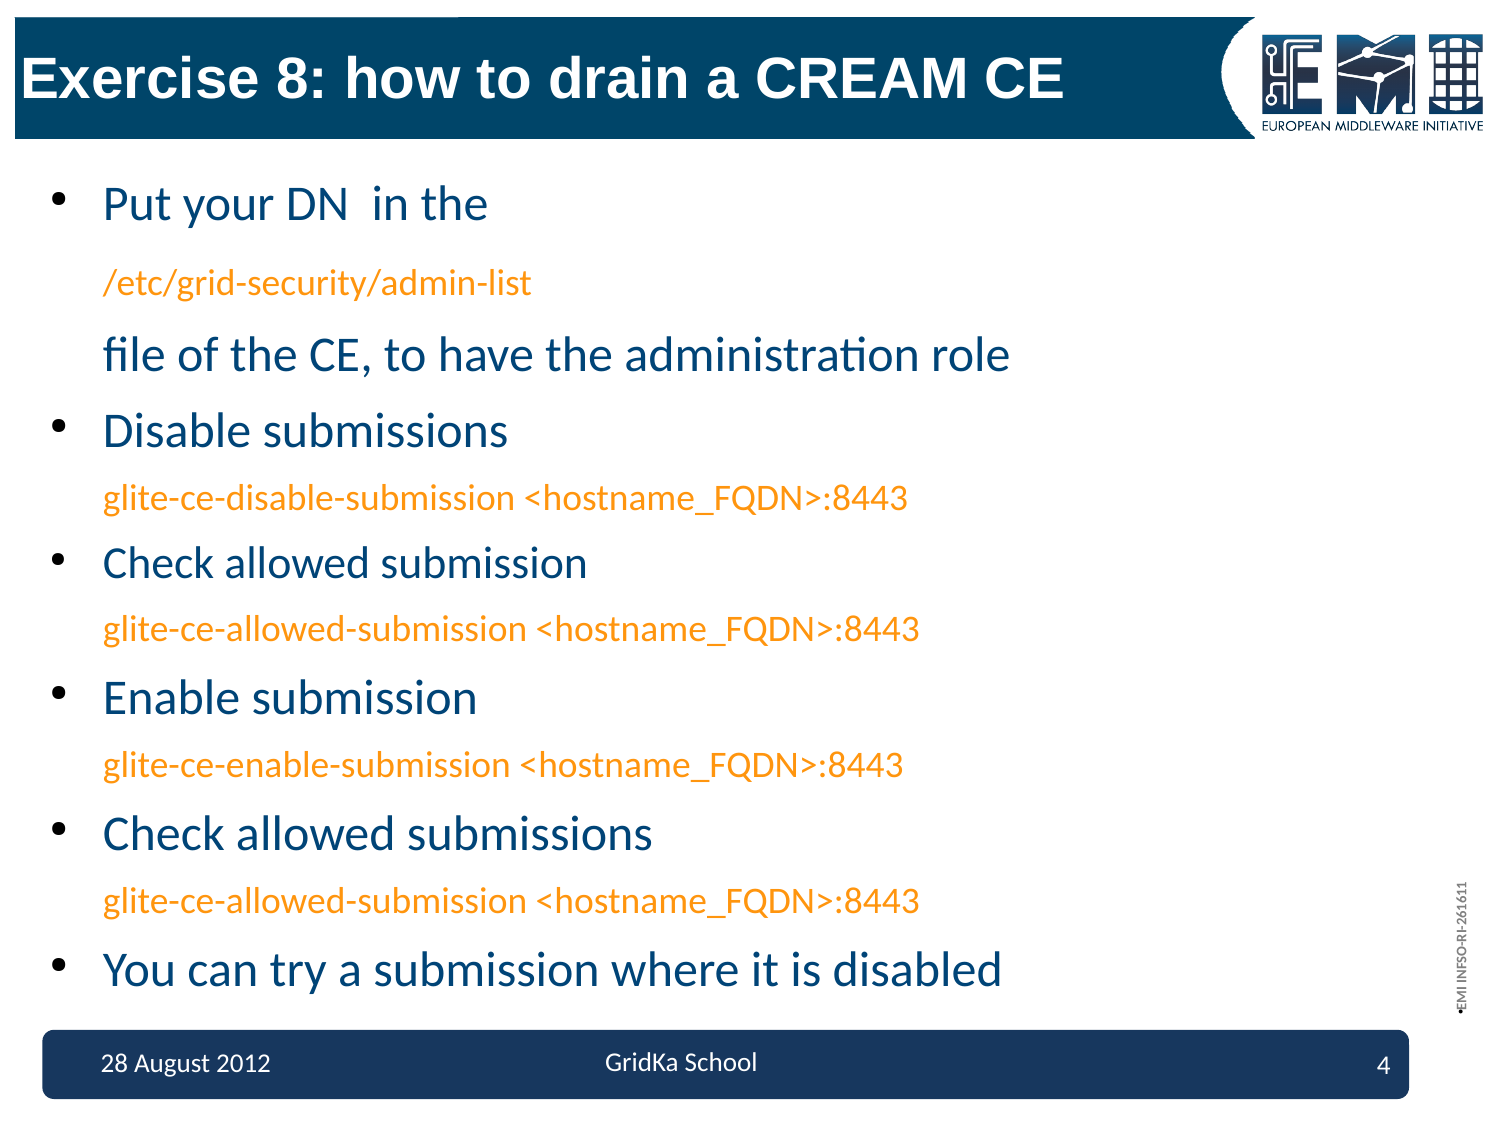

Exercise 8: how to drain a CREAM CE
# Put your DN in the
/etc/grid-security/admin-list
file of the CE, to have the administration role
Disable submissions
glite-ce-disable-submission <hostname_FQDN>:8443
Check allowed submission
glite-ce-allowed-submission <hostname_FQDN>:8443
Enable submission
glite-ce-enable-submission <hostname_FQDN>:8443
Check allowed submissions
glite-ce-allowed-submission <hostname_FQDN>:8443
You can try a submission where it is disabled
GridKa School
4